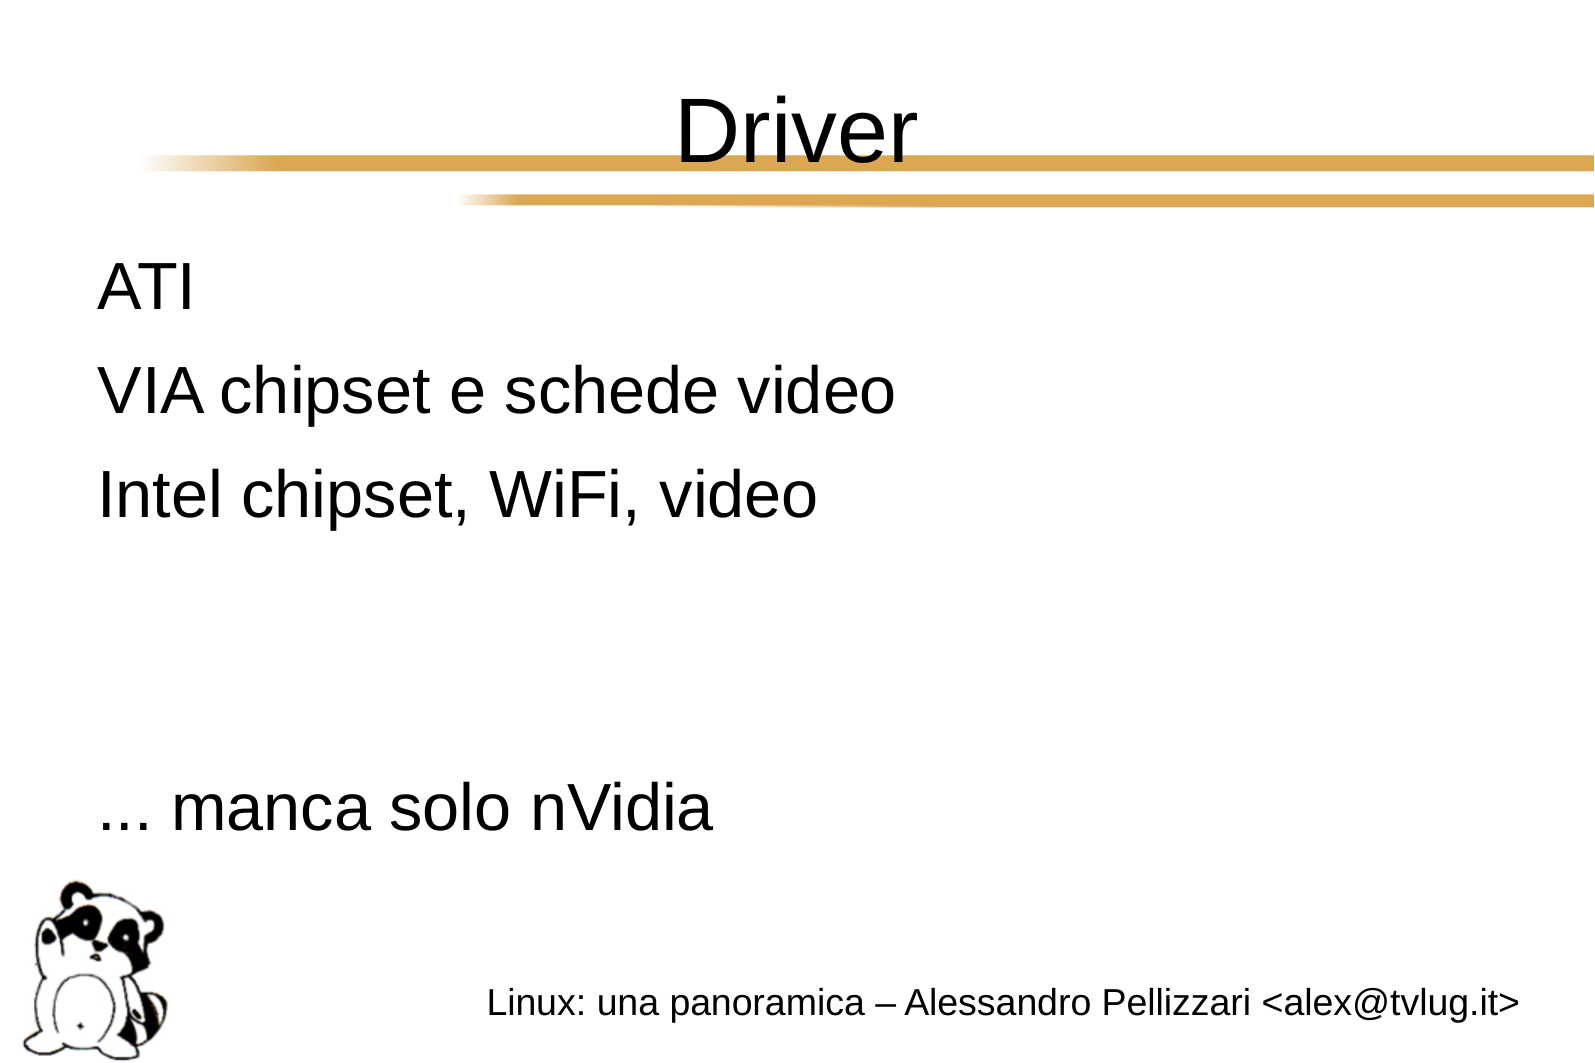

# Driver
ATI
VIA chipset e schede video
Intel chipset, WiFi, video
... manca solo nVidia
Linux: una panoramica – Alessandro Pellizzari <alex@tvlug.it>